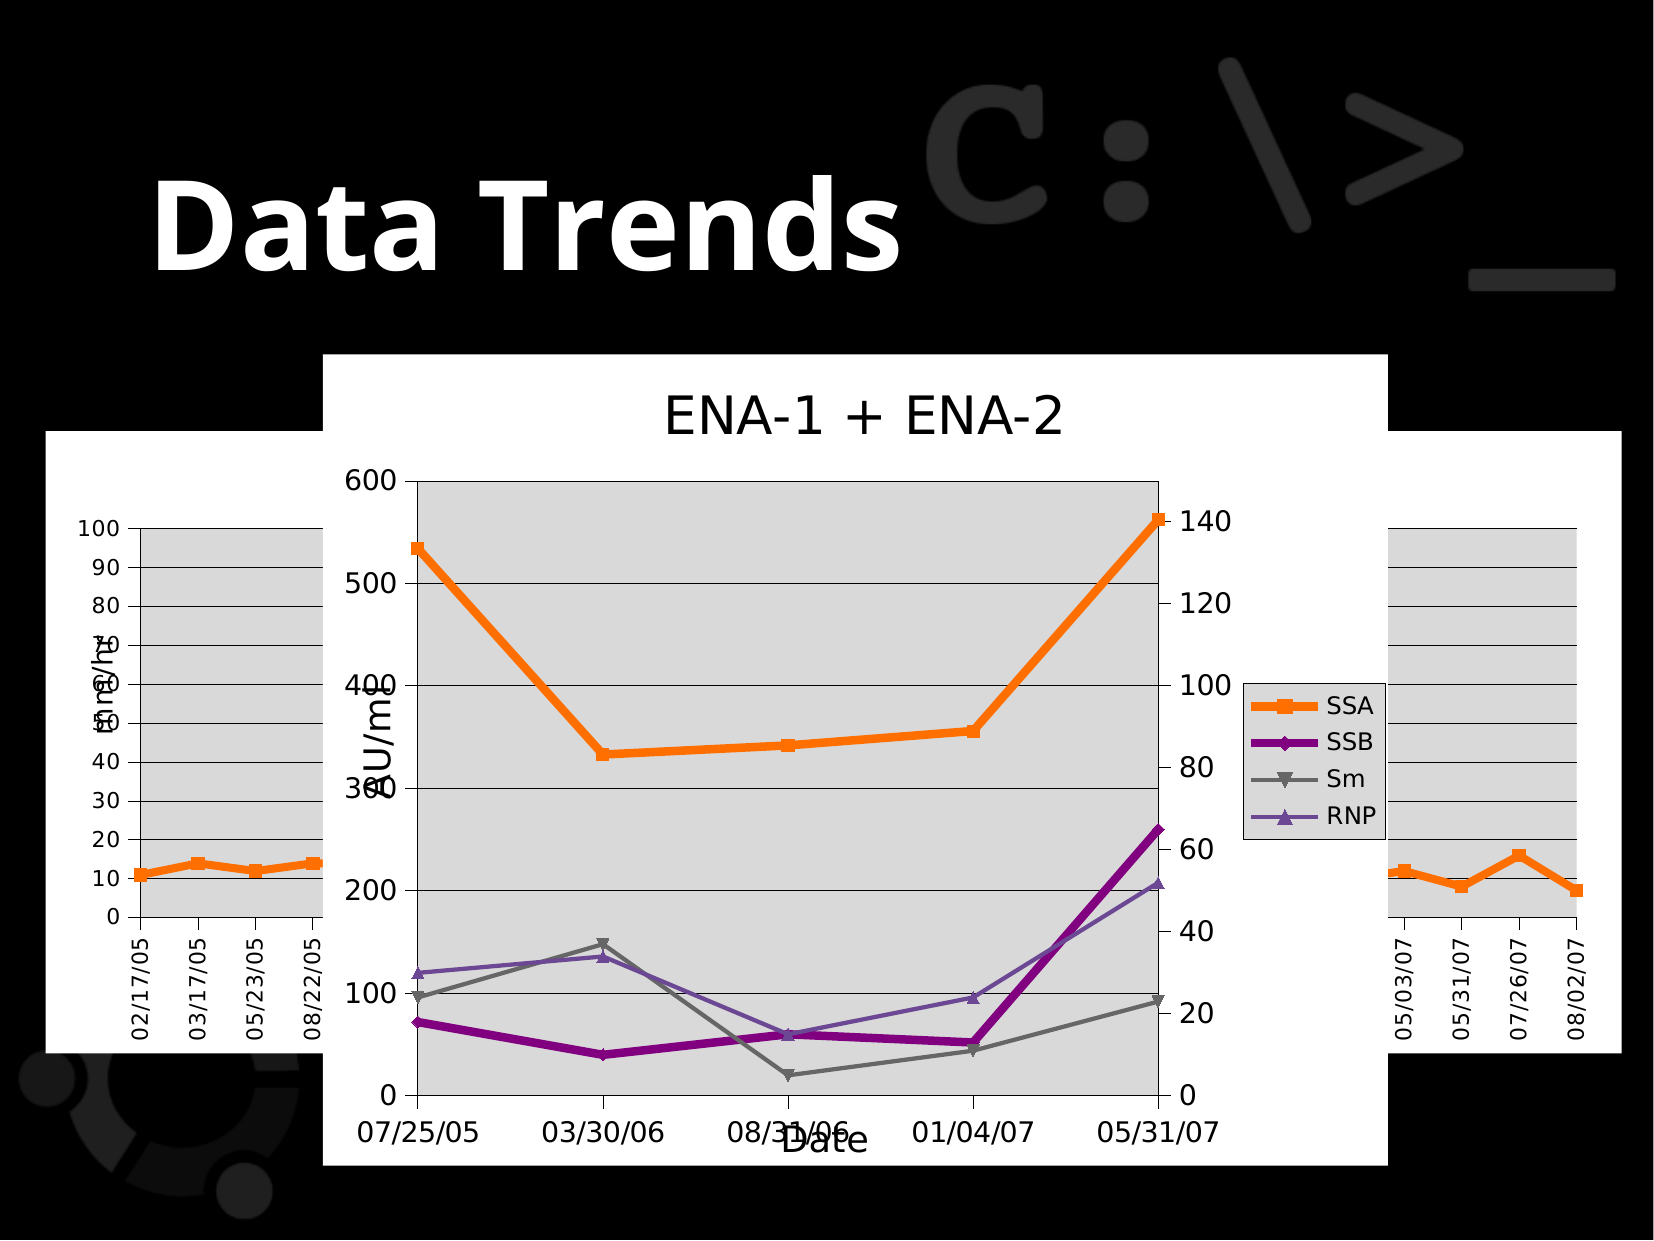

# Data Trends
### Chart: ENA-1 + ENA-2
| Category | SSA | SSB | Sm | RNP |
|---|---|---|---|---|
| 07/25/05 | 534.0 | 18.0 | 24.0 | 30.0 |
| 03/30/06 | 333.0 | 10.0 | 37.0 | 34.0 |
| 08/31/06 | 342.0 | 15.0 | 5.0 | 15.0 |
| 01/04/07 | 356.0 | 13.0 | 11.0 | 24.0 |
| 05/31/07 | 562.0 | 65.0 | 23.0 | 52.0 |
### Chart: ESR
| Category | ESR |
|---|---|
| 02/17/05 | 11.0 |
| 03/17/05 | 14.0 |
| 05/23/05 | 12.0 |
| 08/22/05 | 14.0 |
| 09/19/05 | 14.0 |
| 10/17/05 | 18.0 |
| 12/12/05 | 14.0 |
| 01/12/06 | 8.0 |
| 02/09/06 | 7.0 |
| 03/16/06 | 2.0 |
| 03/30/06 | 8.0 |
| 05/11/06 | 13.0 |
| 06/08/06 | 6.0 |
| 08/10/06 | 10.0 |
| 09/07/06 | 9.0 |
| 10/12/06 | 18.0 |
| 11/09/06 | 11.0 |
| 12/07/06 | 9.0 |
| 01/04/07 | 10.0 |
| 02/01/07 | 10.0 |
| 03/01/07 | 11.0 |
| 03/29/07 | 10.0 |
| 05/03/07 | 12.0 |
| 05/31/07 | 8.0 |
| 07/26/07 | 16.0 |
| 08/02/07 | 7.0 |